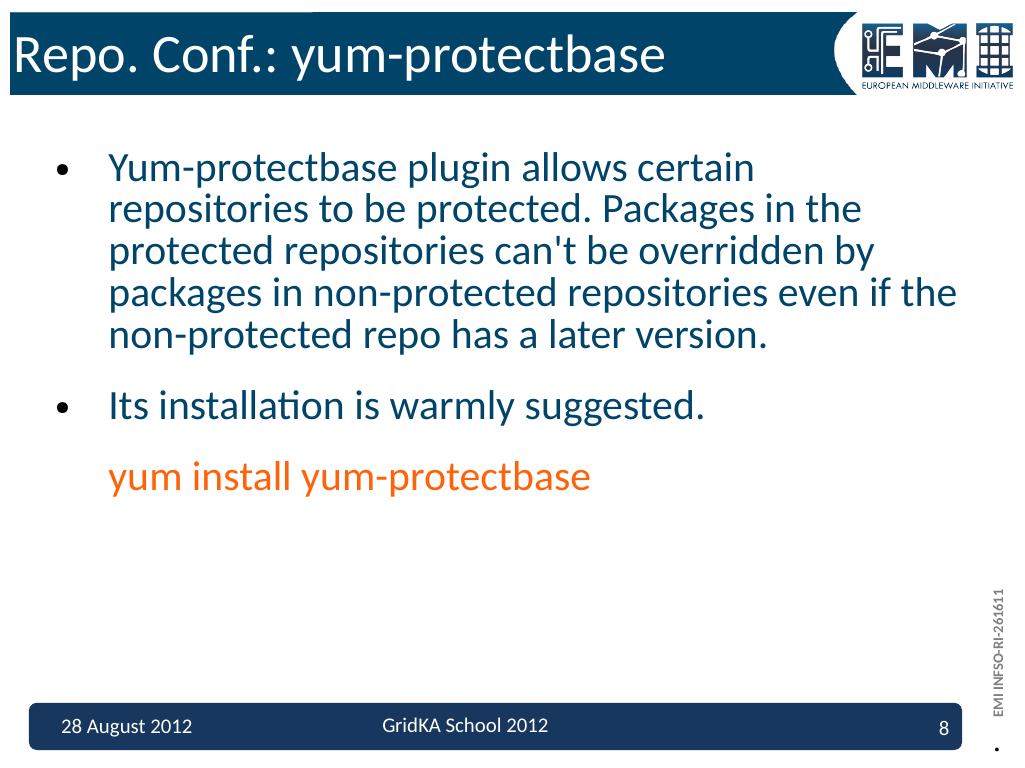

# Repo. Conf.: yum-protectbase
Yum-protectbase plugin allows certain repositories to be protected. Packages in the protected repositories can't be overridden by packages in non-protected repositories even if the non-protected repo has a later version.
Its installation is warmly suggested.
yum install yum-protectbase
GridKA School 2012
8